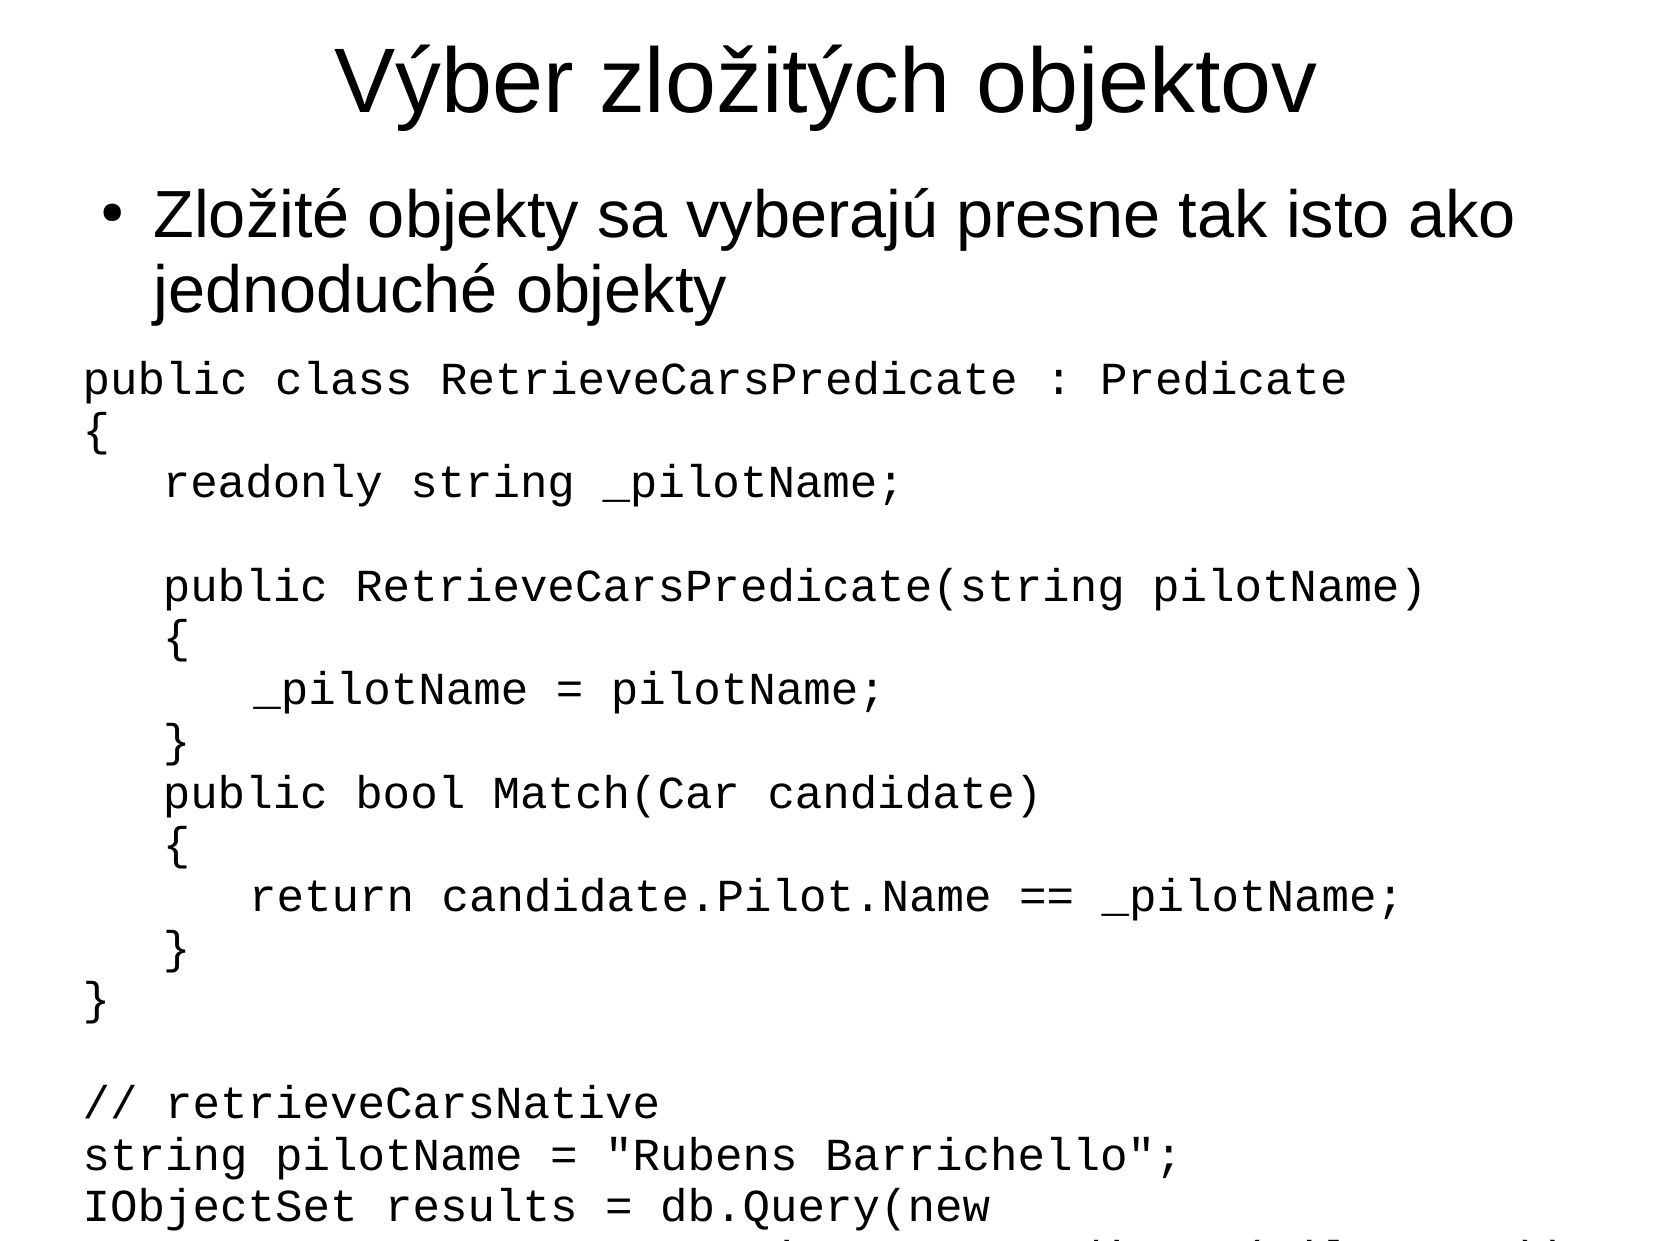

# Výber zložitých objektov
Zložité objekty sa vyberajú presne tak isto ako jednoduché objekty
public class RetrieveCarsPredicate : Predicate
{
readonly string _pilotName;
public RetrieveCarsPredicate(string pilotName)
{
_pilotName = pilotName;
}
public bool Match(Car candidate)
{
return candidate.Pilot.Name == _pilotName;
}
}
// retrieveCarsNative
string pilotName = "Rubens Barrichello";
IObjectSet results = db.Query(new
RetrieveCarsPredicate(pilotName));